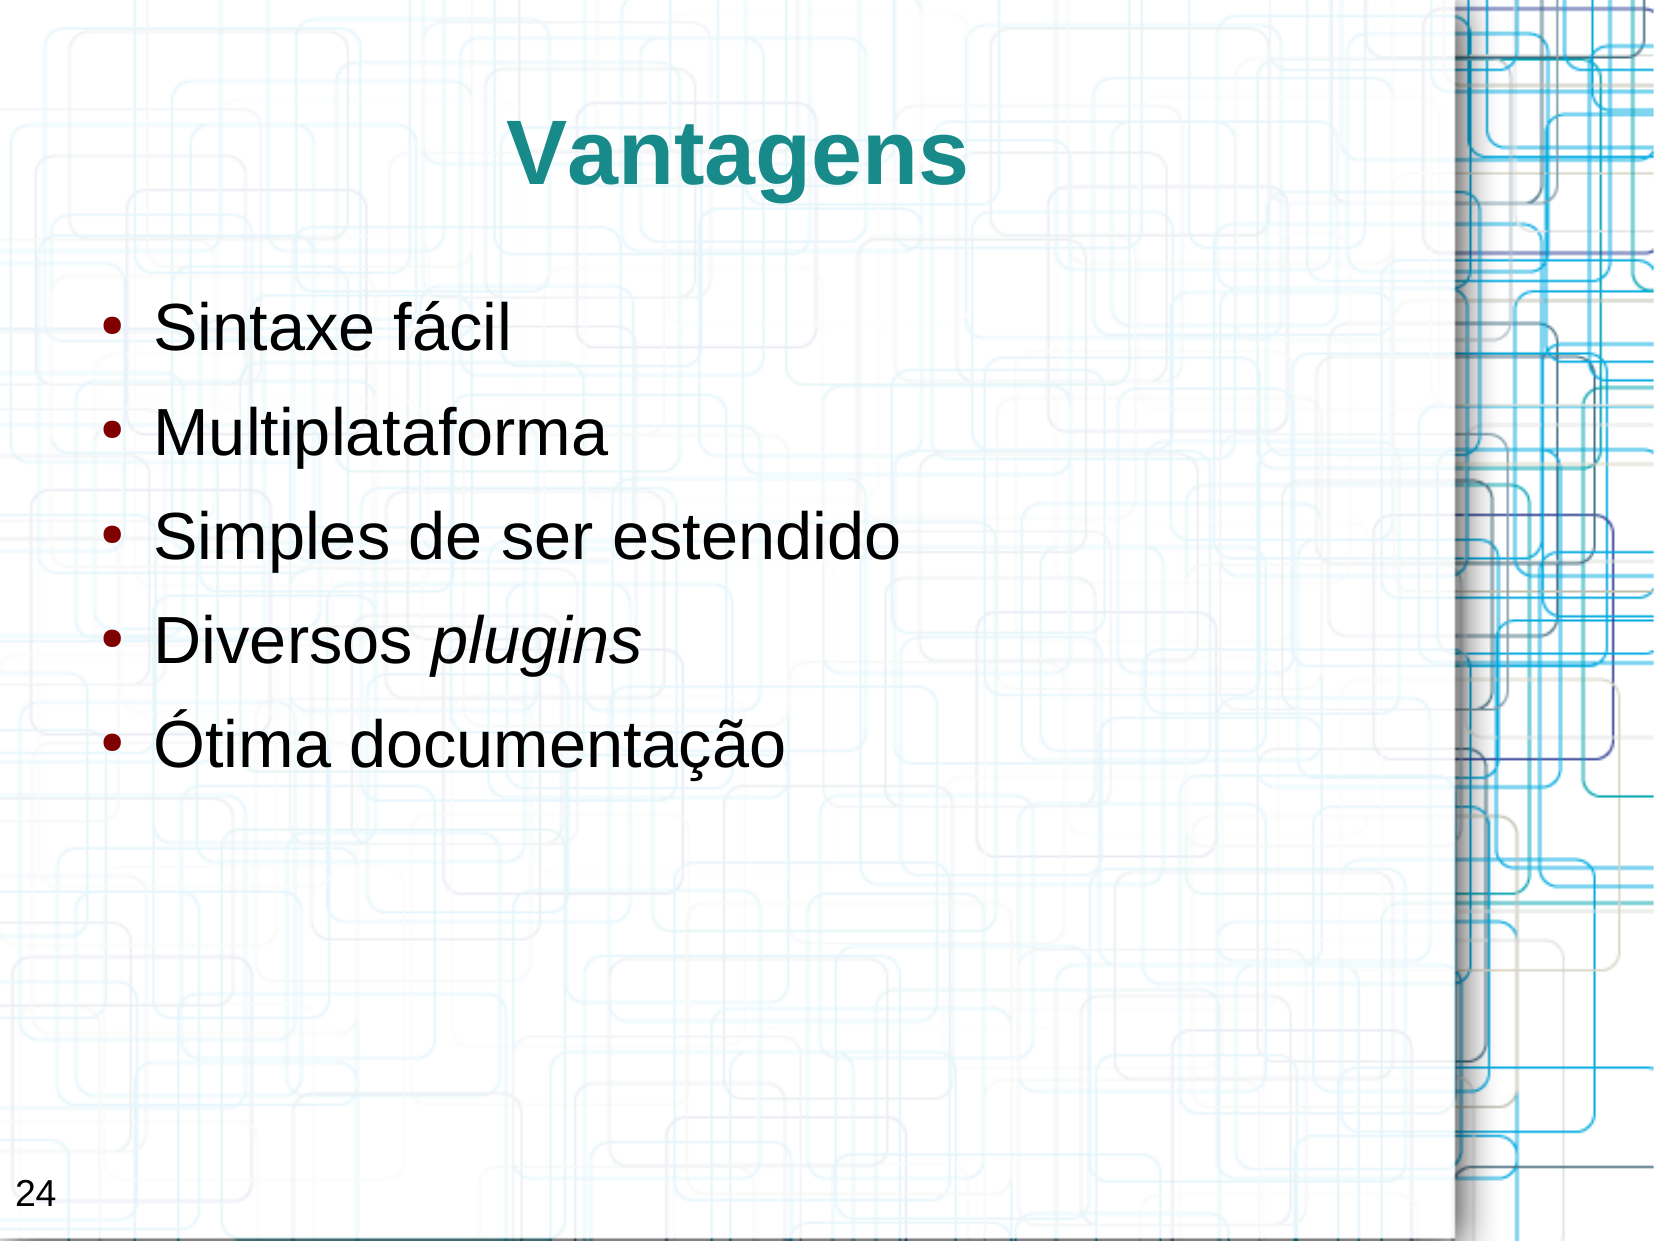

# Vantagens
Sintaxe fácil
Multiplataforma
Simples de ser estendido
Diversos plugins
Ótima documentação